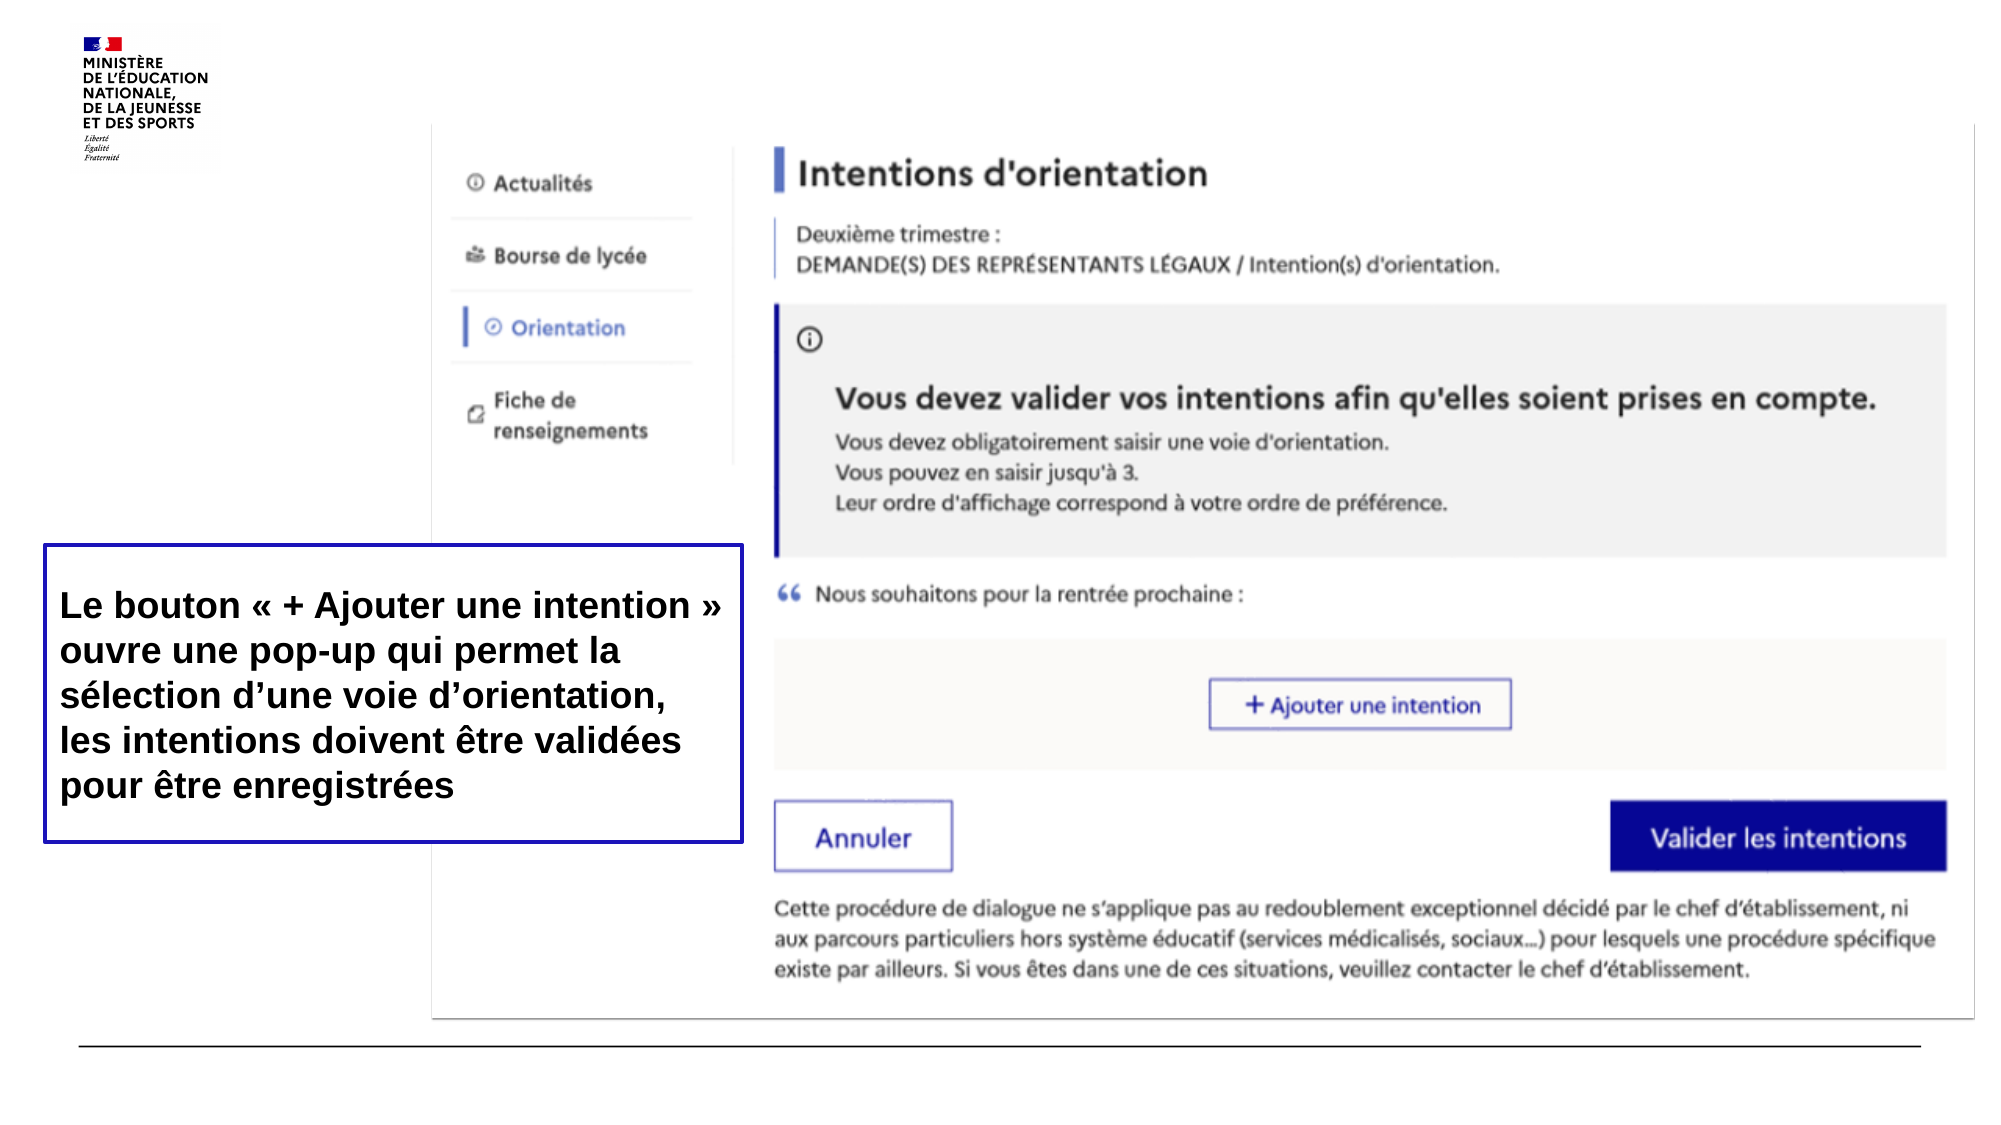

Le bouton « + Ajouter une intention » ouvre une pop-up qui permet la sélection d’une voie d’orientation, les intentions doivent être validées pour être enregistrées